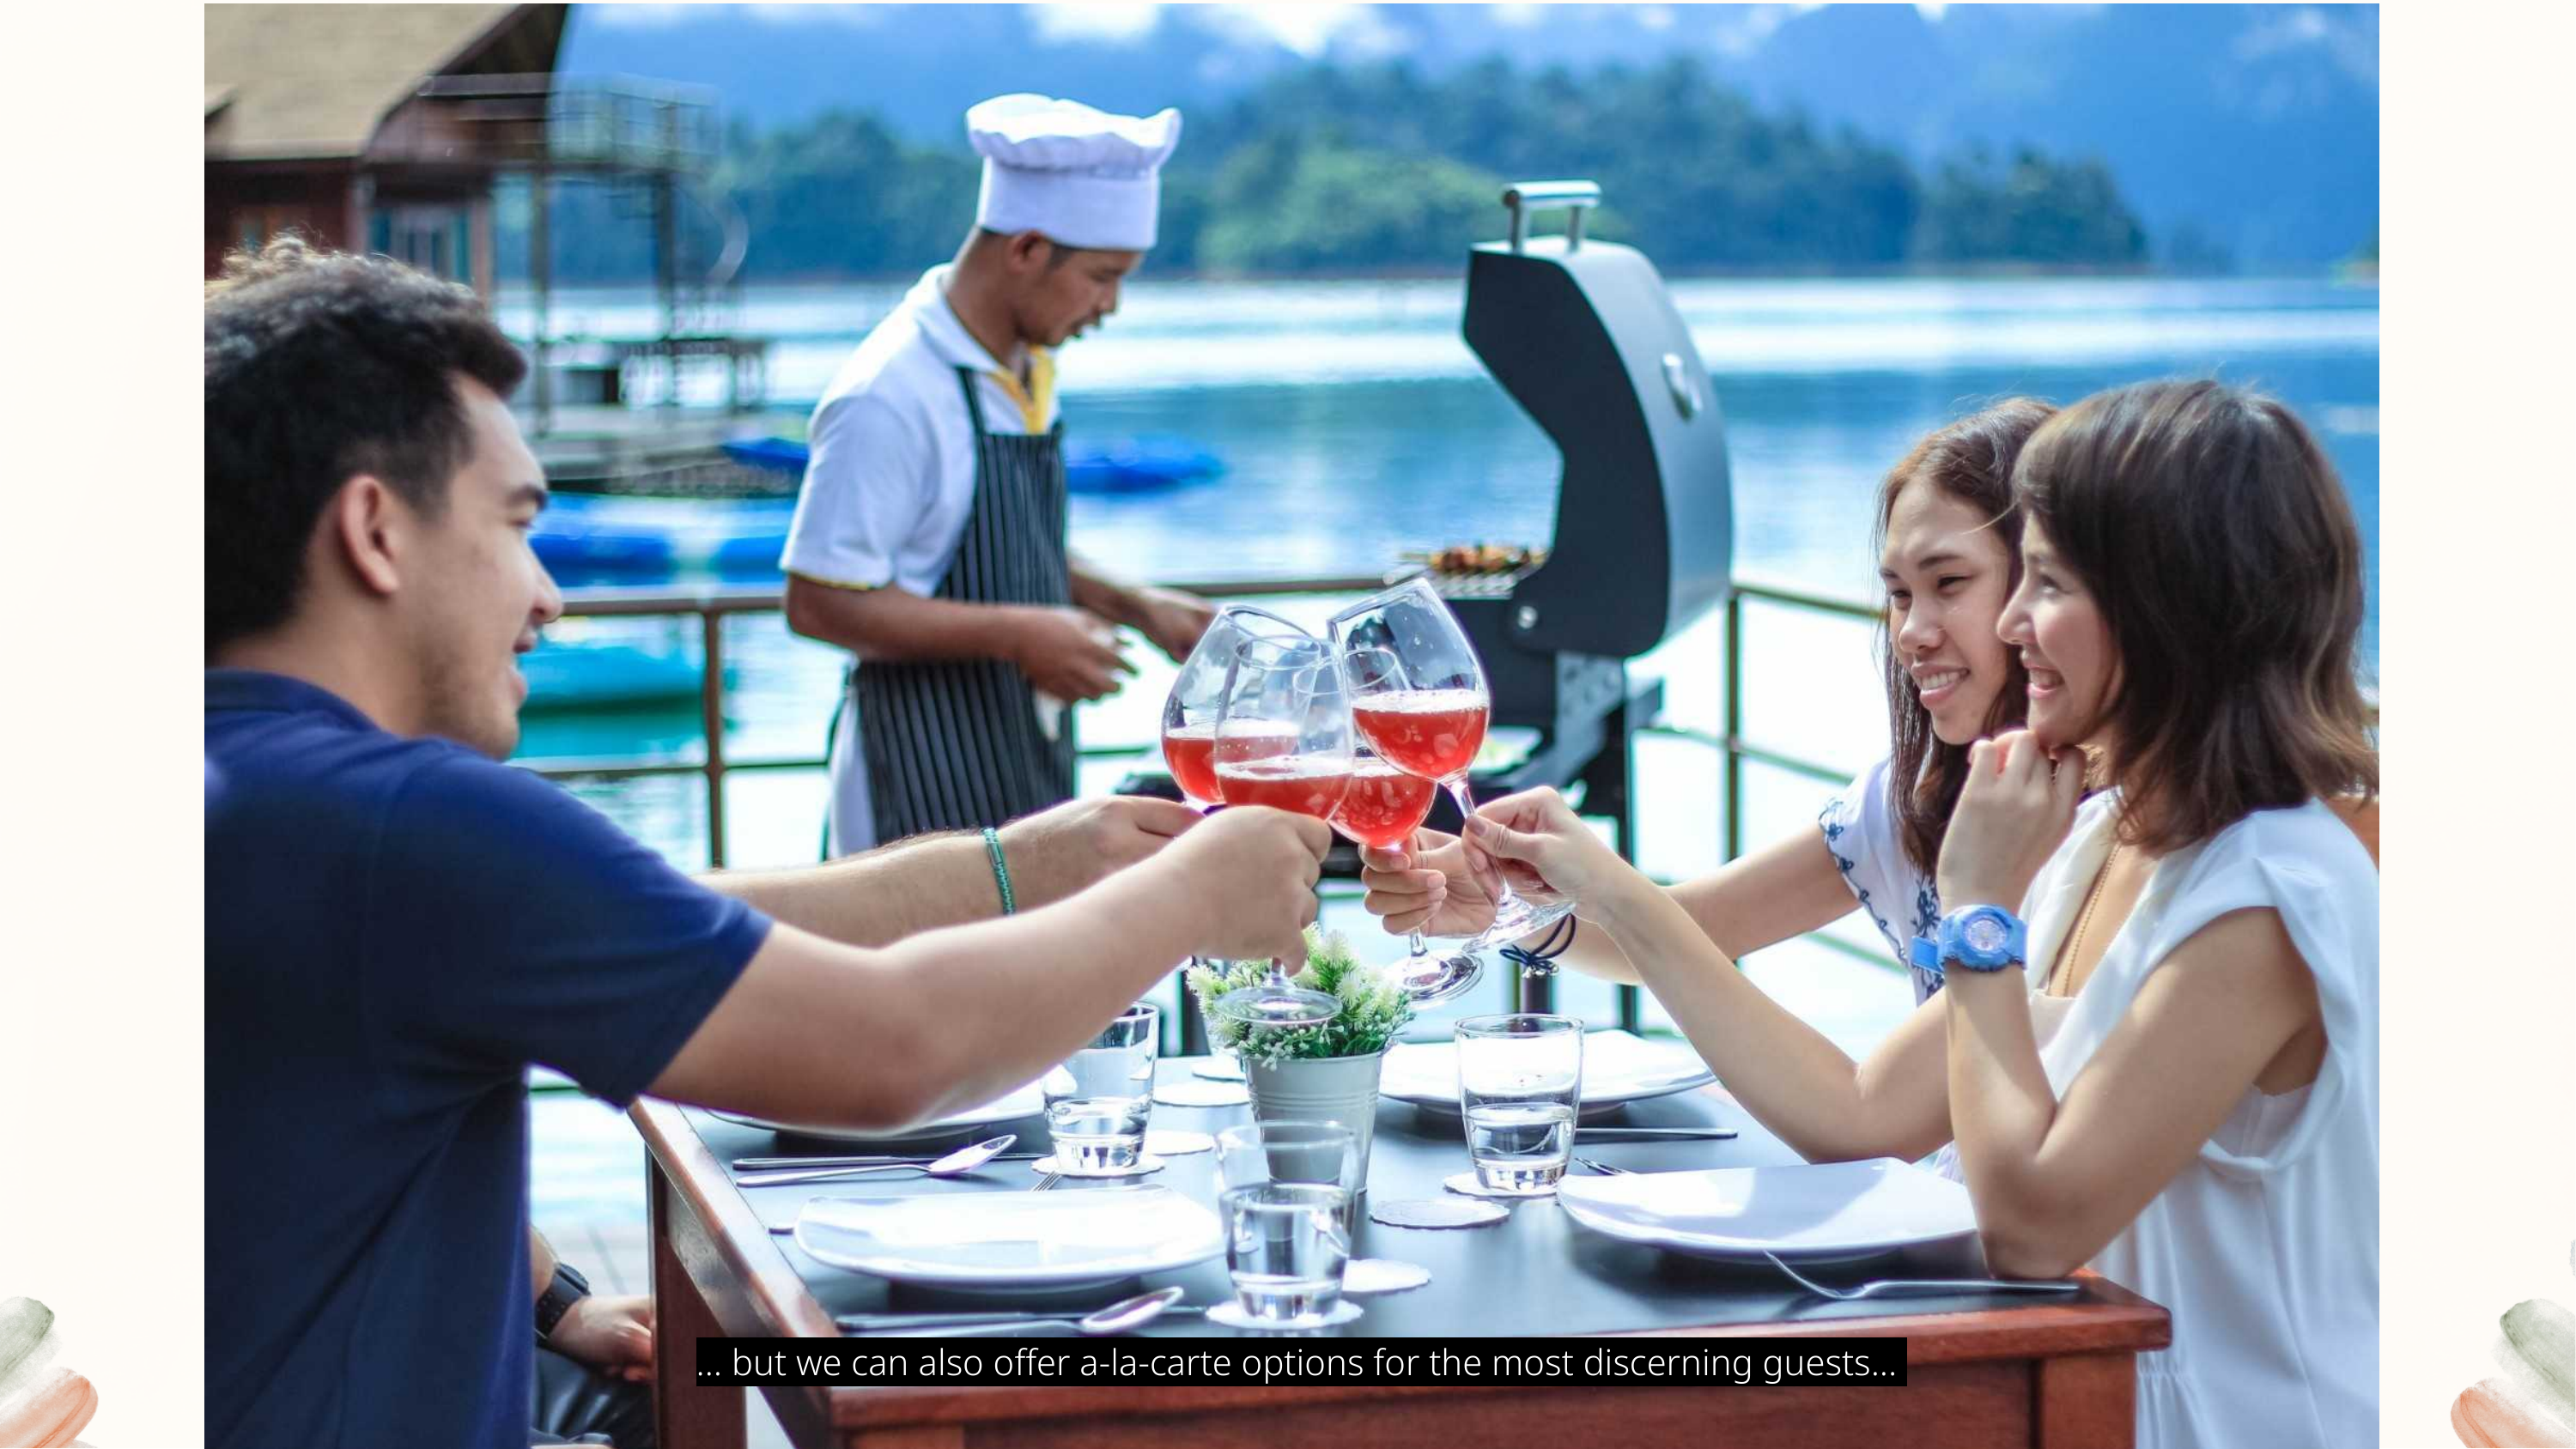

… but we can also offer a-la-carte options for the most discerning guests...